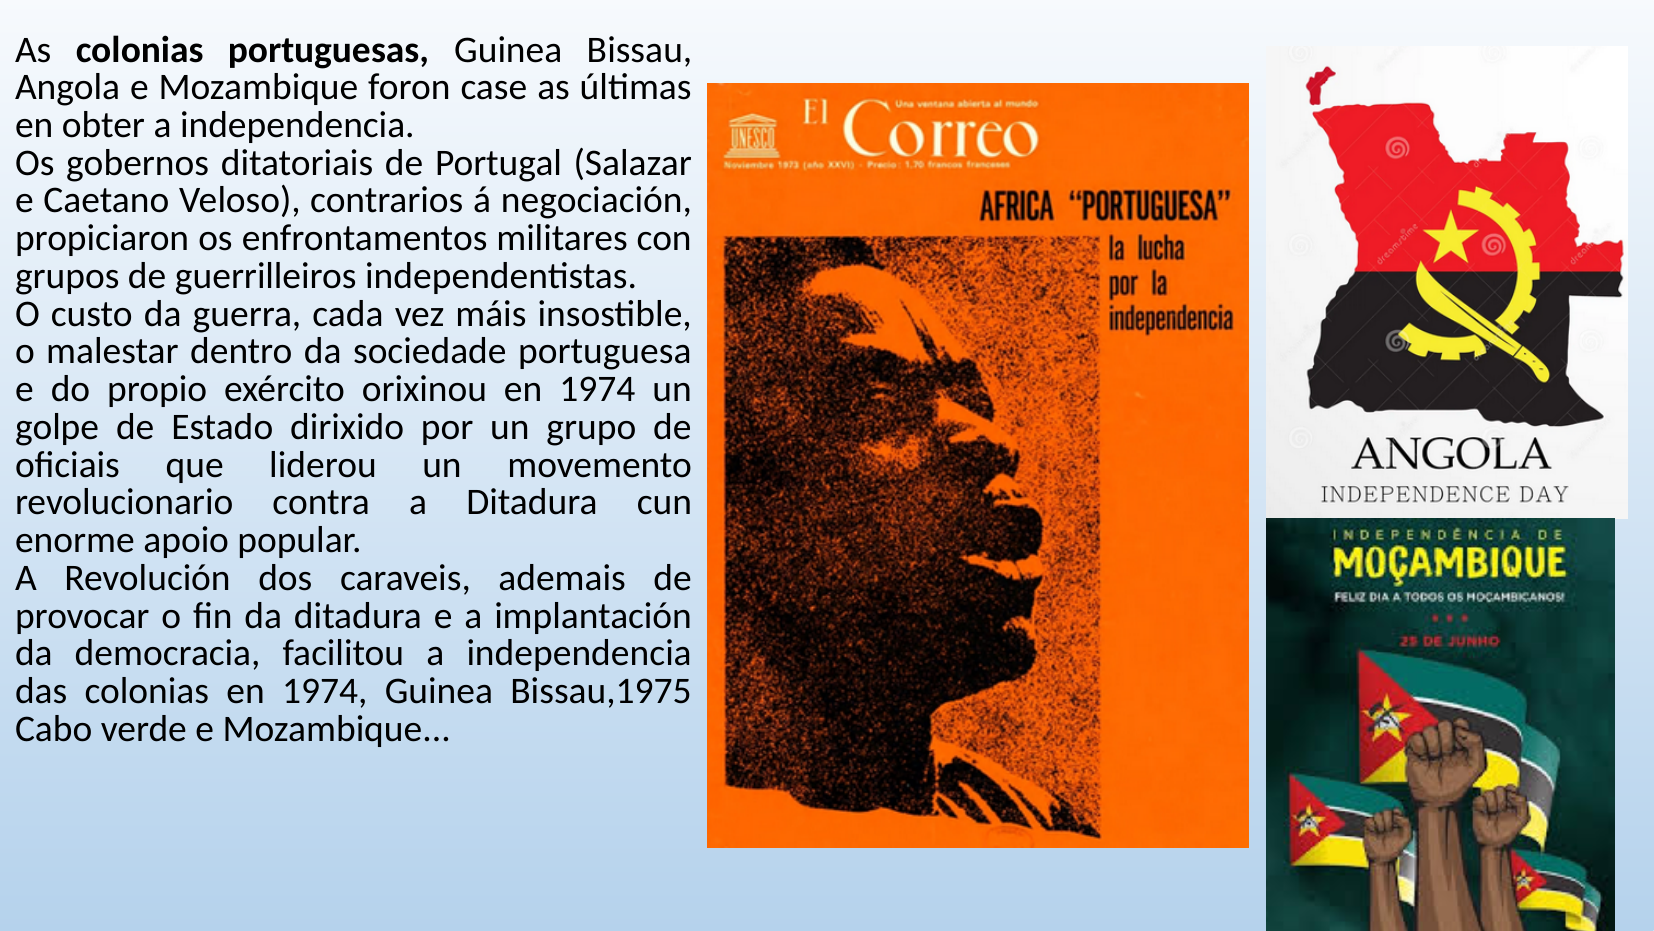

As colonias portuguesas, Guinea Bissau, Angola e Mozambique foron case as últimas en obter a independencia.
Os gobernos ditatoriais de Portugal (Salazar e Caetano Veloso), contrarios á negociación, propiciaron os enfrontamentos militares con grupos de guerrilleiros independentistas.
O custo da guerra, cada vez máis insostible, o malestar dentro da sociedade portuguesa e do propio exército orixinou en 1974 un golpe de Estado dirixido por un grupo de oficiais que liderou un movemento revolucionario contra a Ditadura cun enorme apoio popular.
A Revolución dos caraveis, ademais de provocar o fin da ditadura e a implantación da democracia, facilitou a independencia das colonias en 1974, Guinea Bissau,1975 Cabo verde e Mozambique...